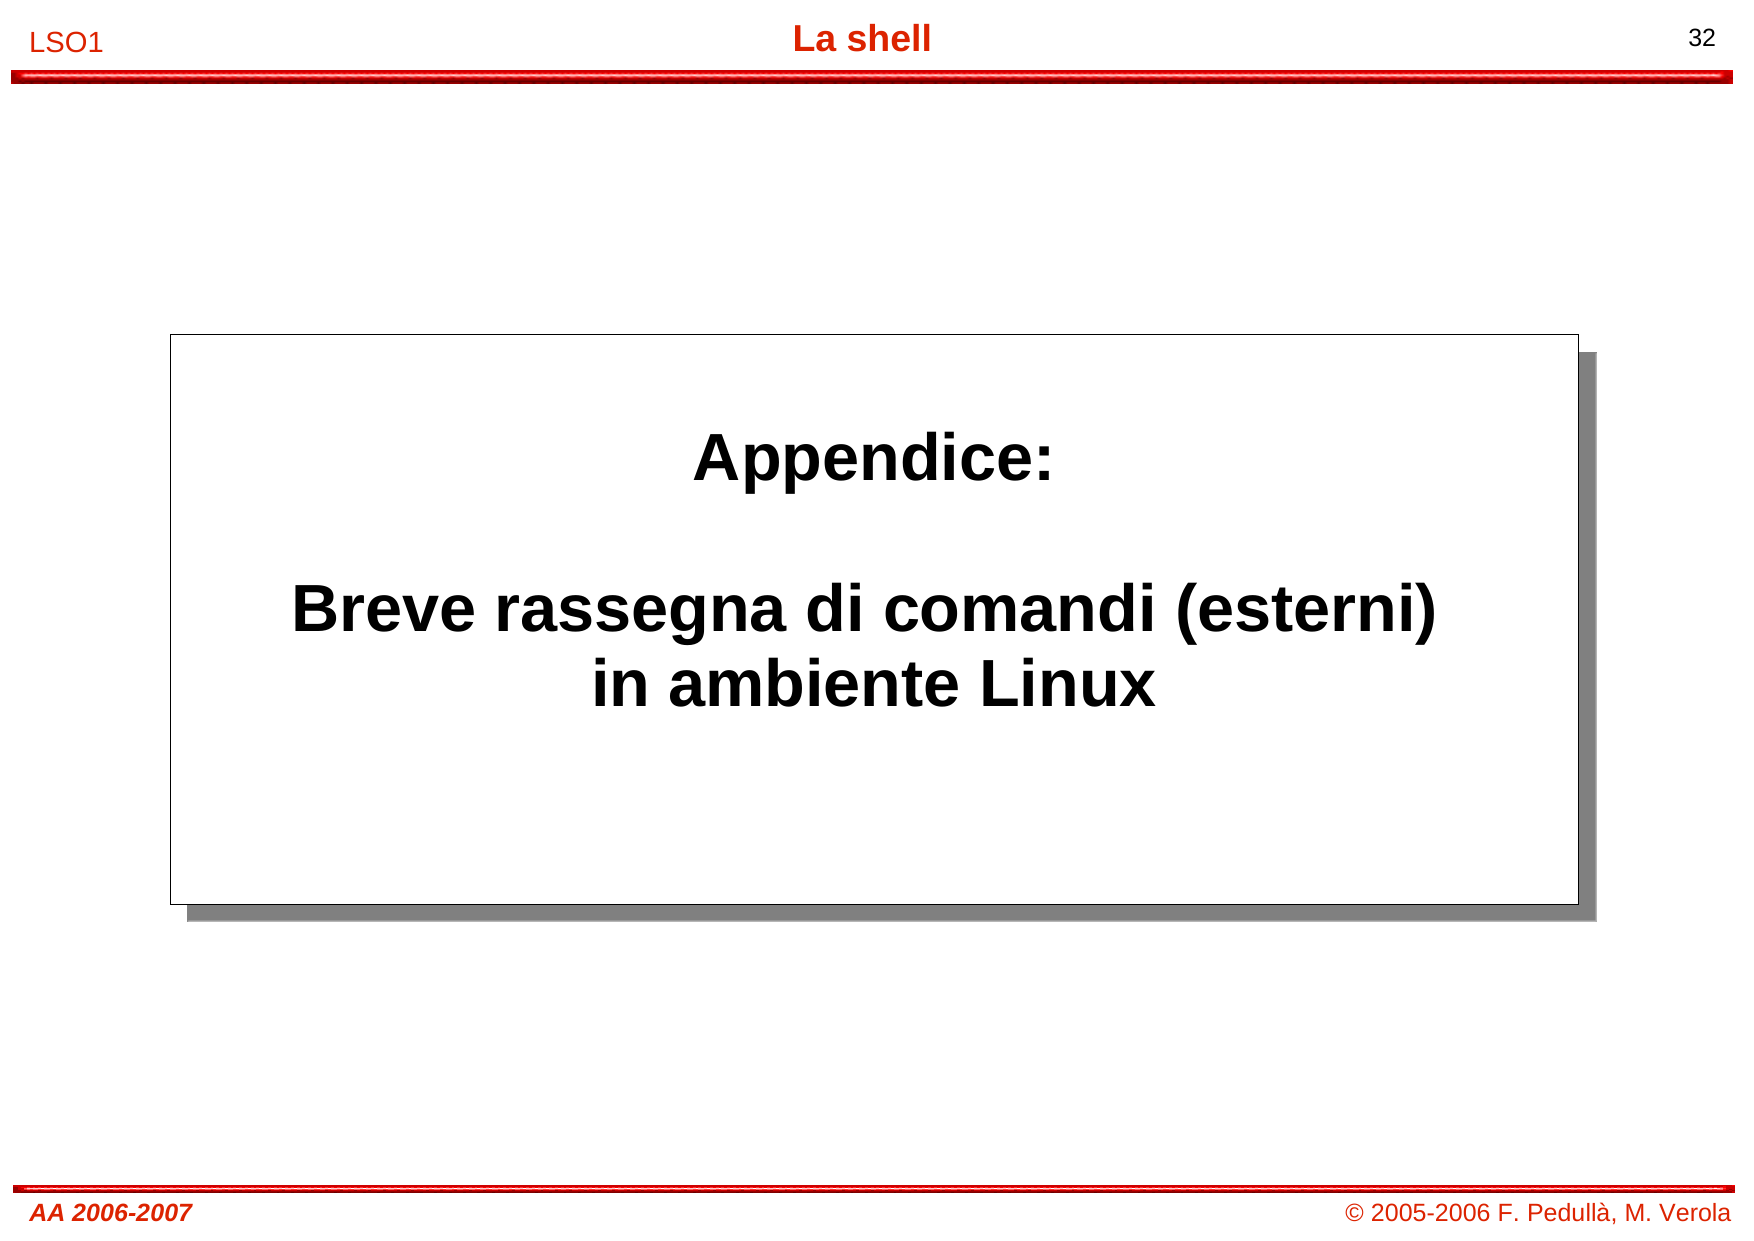

Appendice:
Breve rassegna di comandi (esterni)
in ambiente Linux